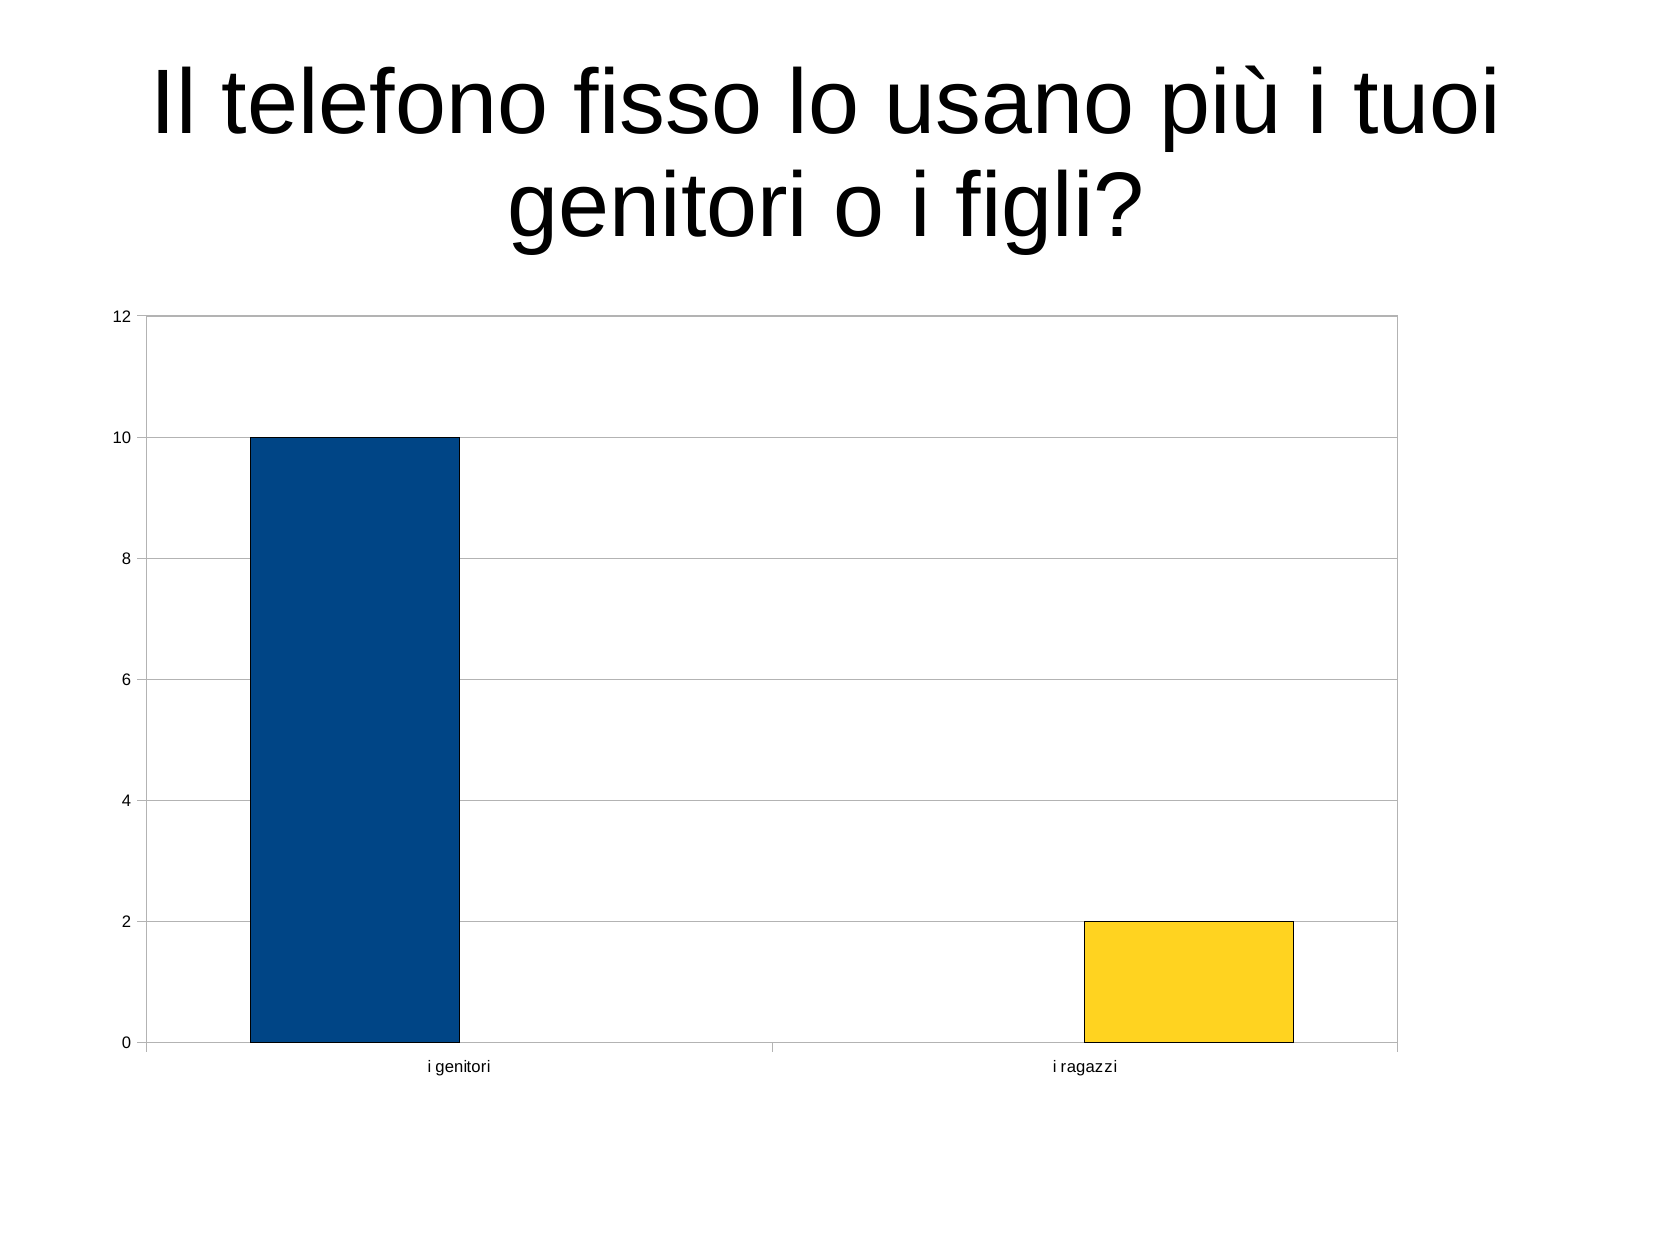

# Il telefono fisso lo usano più i tuoi genitori o i figli?
### Chart
| Category | Colonna 1 | Colonna 3 |
|---|---|---|
| i genitori | 10.0 | None |
| i ragazzi | None | 2.0 |